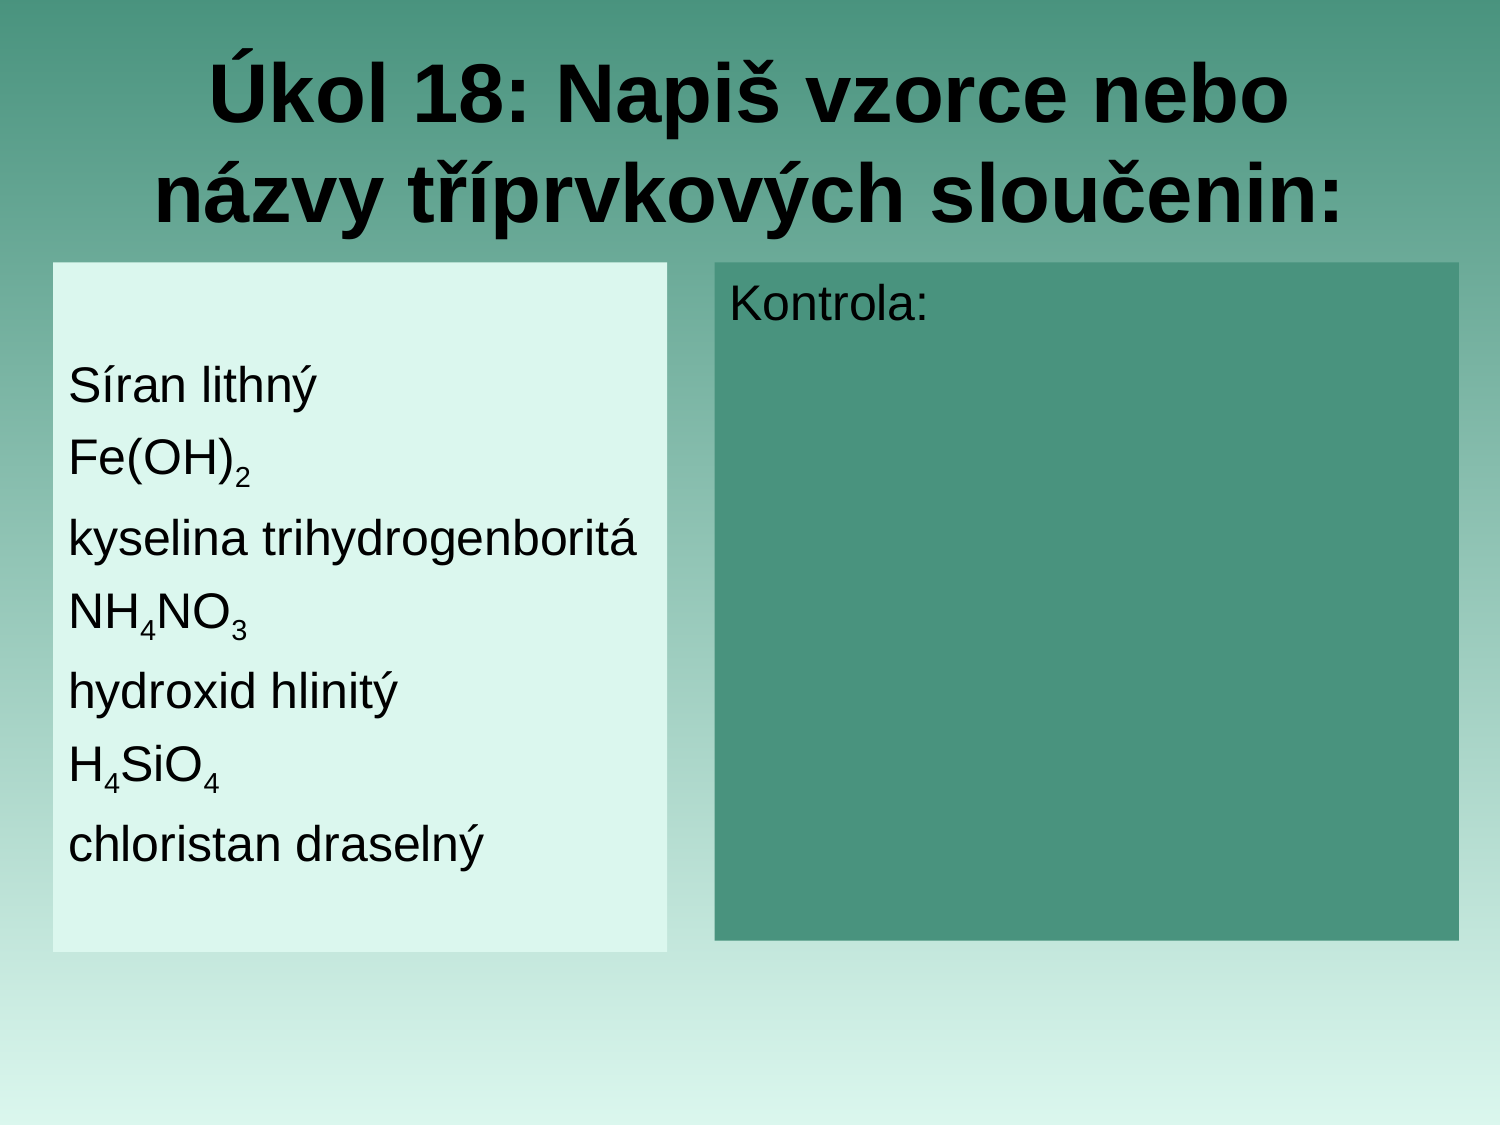

# Úkol 18: Napiš vzorce nebo názvy tříprvkových sloučenin:
Síran lithný
Fe(OH)2
kyselina trihydrogenboritá
NH4NO3
hydroxid hlinitý
H4SiO4
chloristan draselný
Kontrola:
Li2SO4
hydroxid železnatý
H3BO3
dusičnan amonný
Al(OH)3
kyselina tetrahydrogenkřemičitá
HClO4